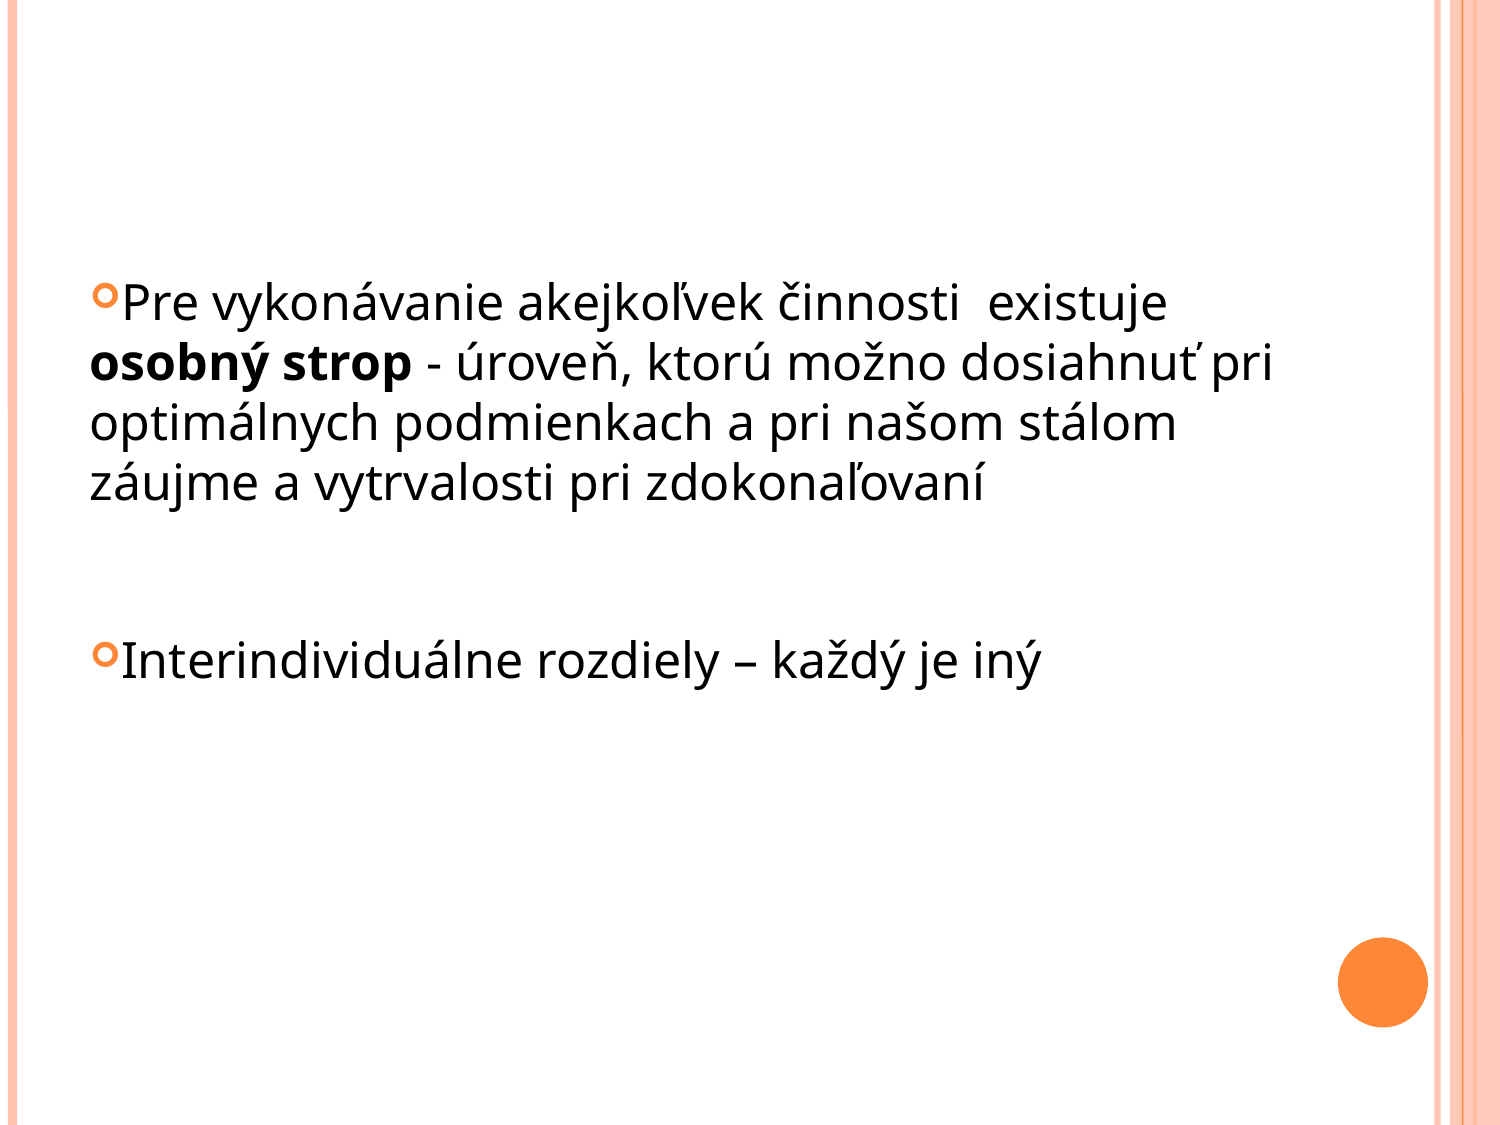

#
Pre vykonávanie akejkoľvek činnosti existuje osobný strop - úroveň, ktorú možno dosiahnuť pri optimálnych podmienkach a pri našom stálom záujme a vytrvalosti pri zdokonaľovaní
Interindividuálne rozdiely – každý je iný